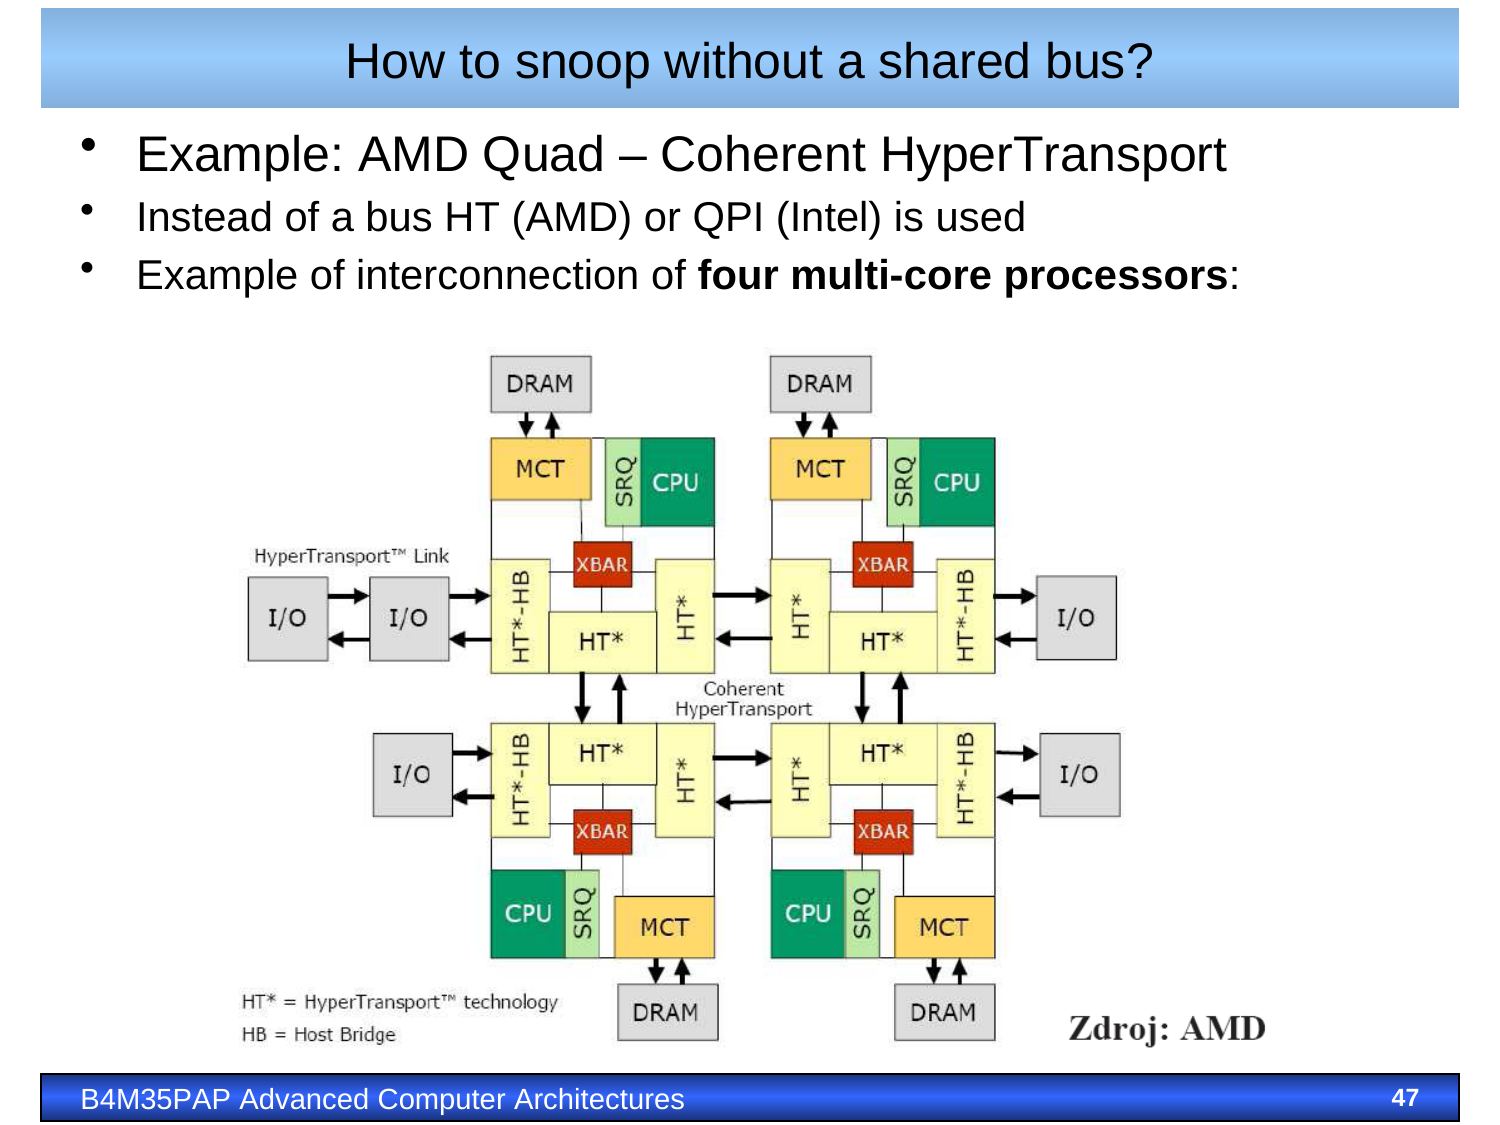

How to snoop without a shared bus?
# Example: AMD Quad – Coherent HyperTransport
Instead of a bus HT (AMD) or QPI (Intel) is used
Example of interconnection of four multi-core processors: